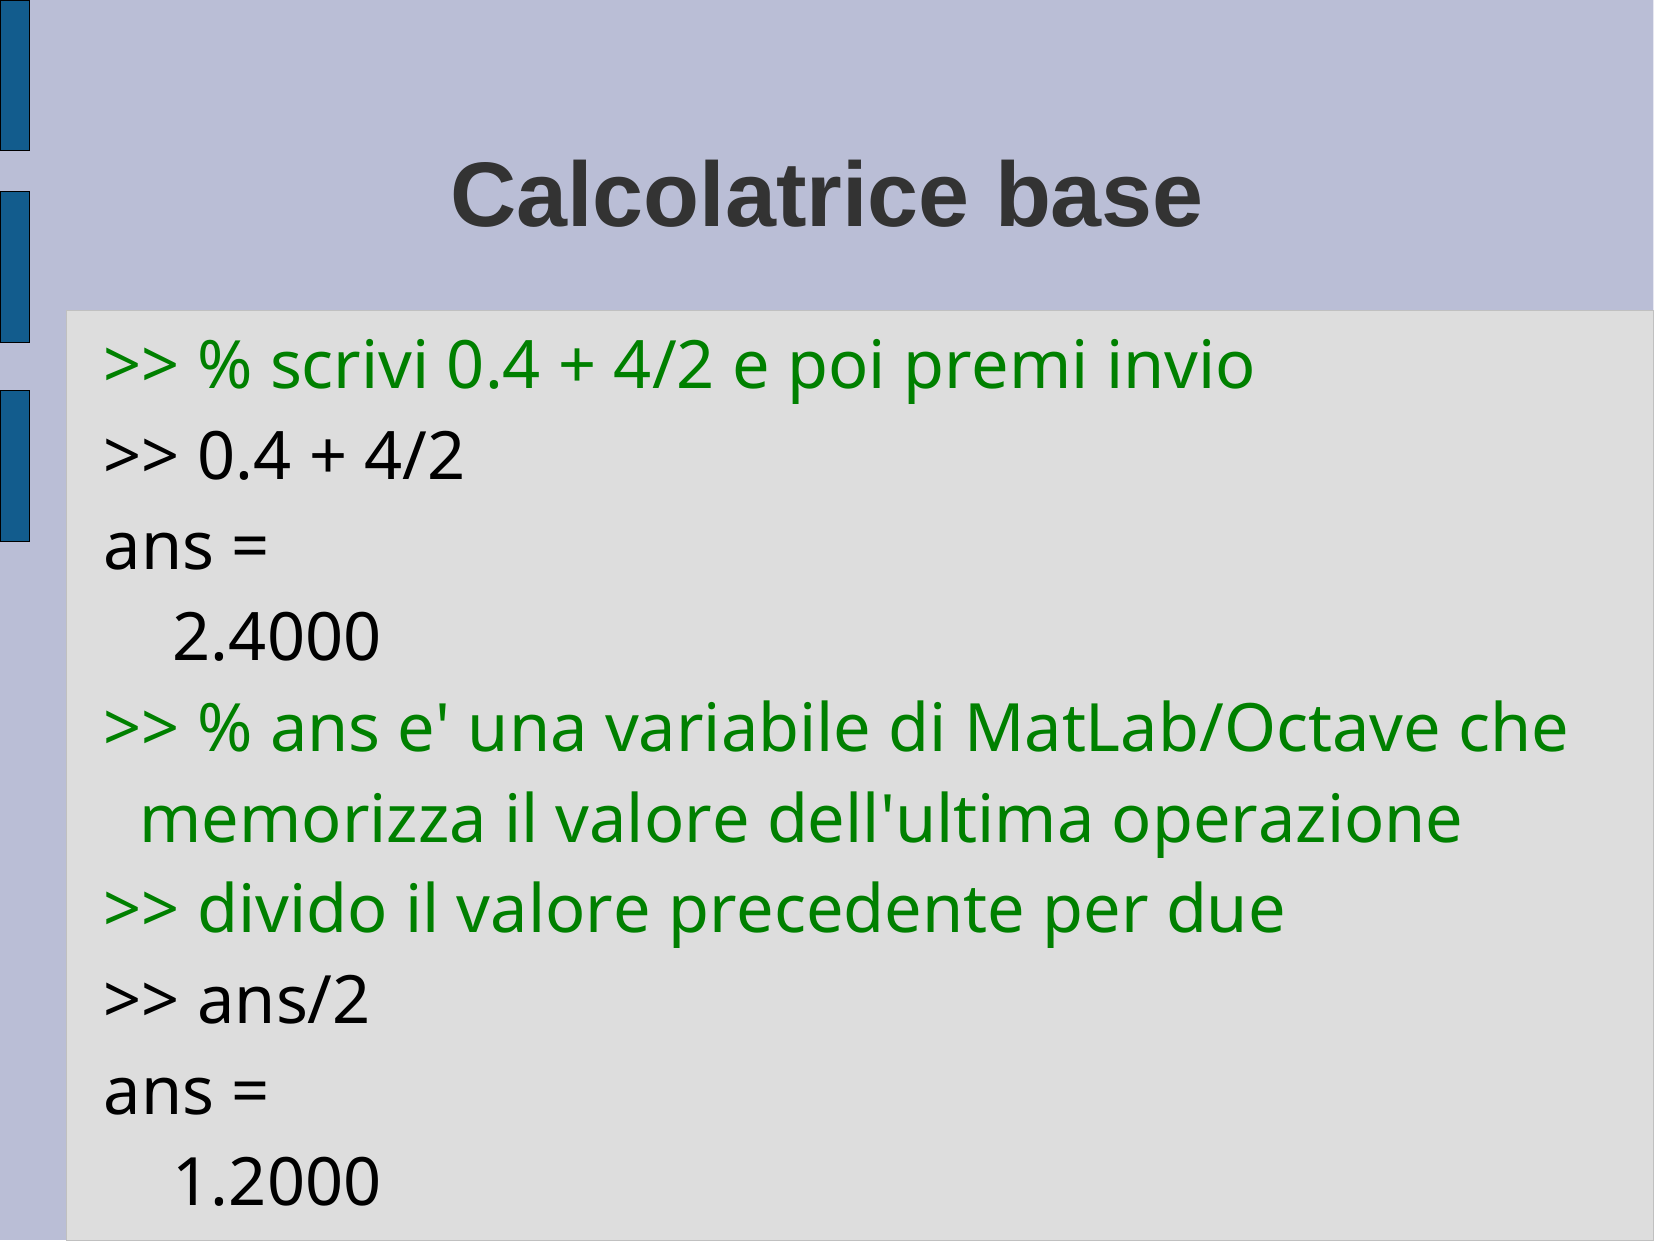

# Calcolatrice base
>> % scrivi 0.4 + 4/2 e poi premi invio
>> 0.4 + 4/2
ans =
 2.4000
>> % ans e' una variabile di MatLab/Octave che memorizza il valore dell'ultima operazione
>> divido il valore precedente per due
>> ans/2
ans =
 1.2000